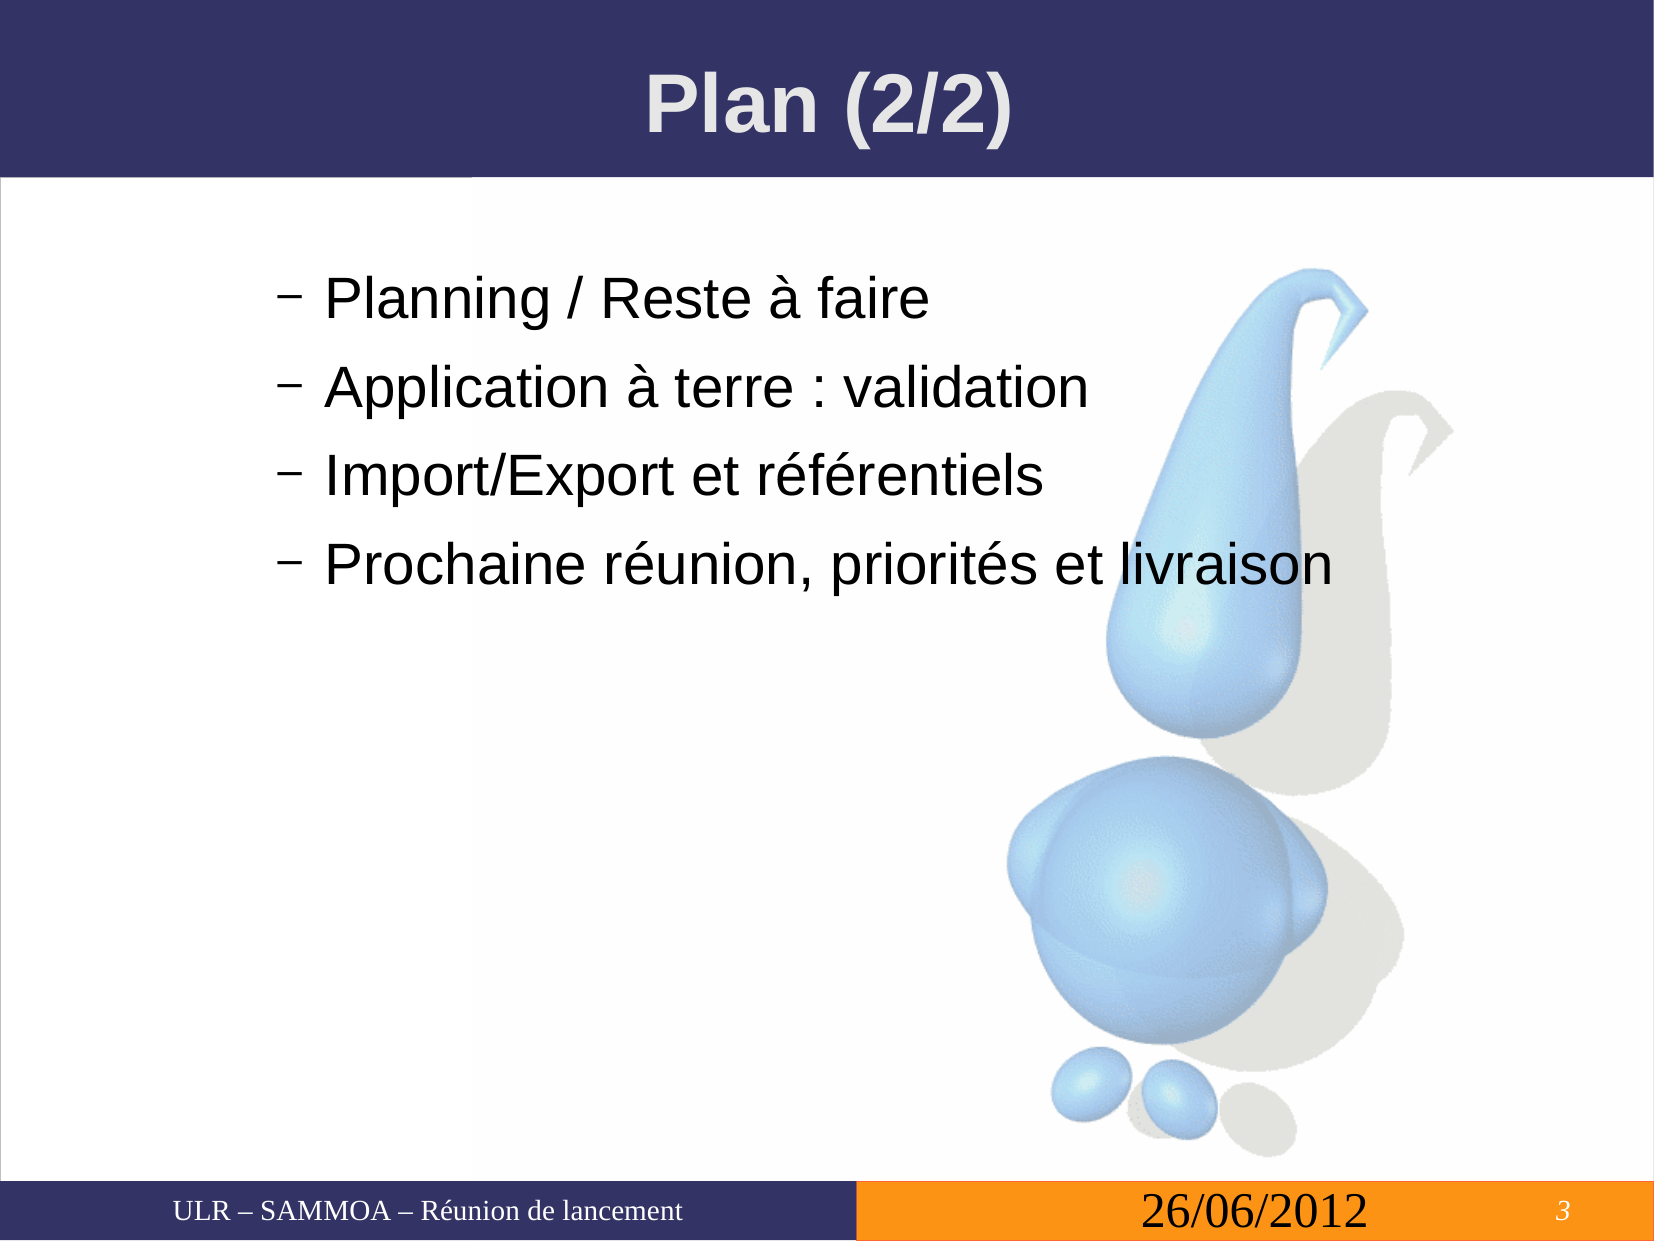

# Plan (2/2)
Planning / Reste à faire
Application à terre : validation
Import/Export et référentiels
Prochaine réunion, priorités et livraison
3